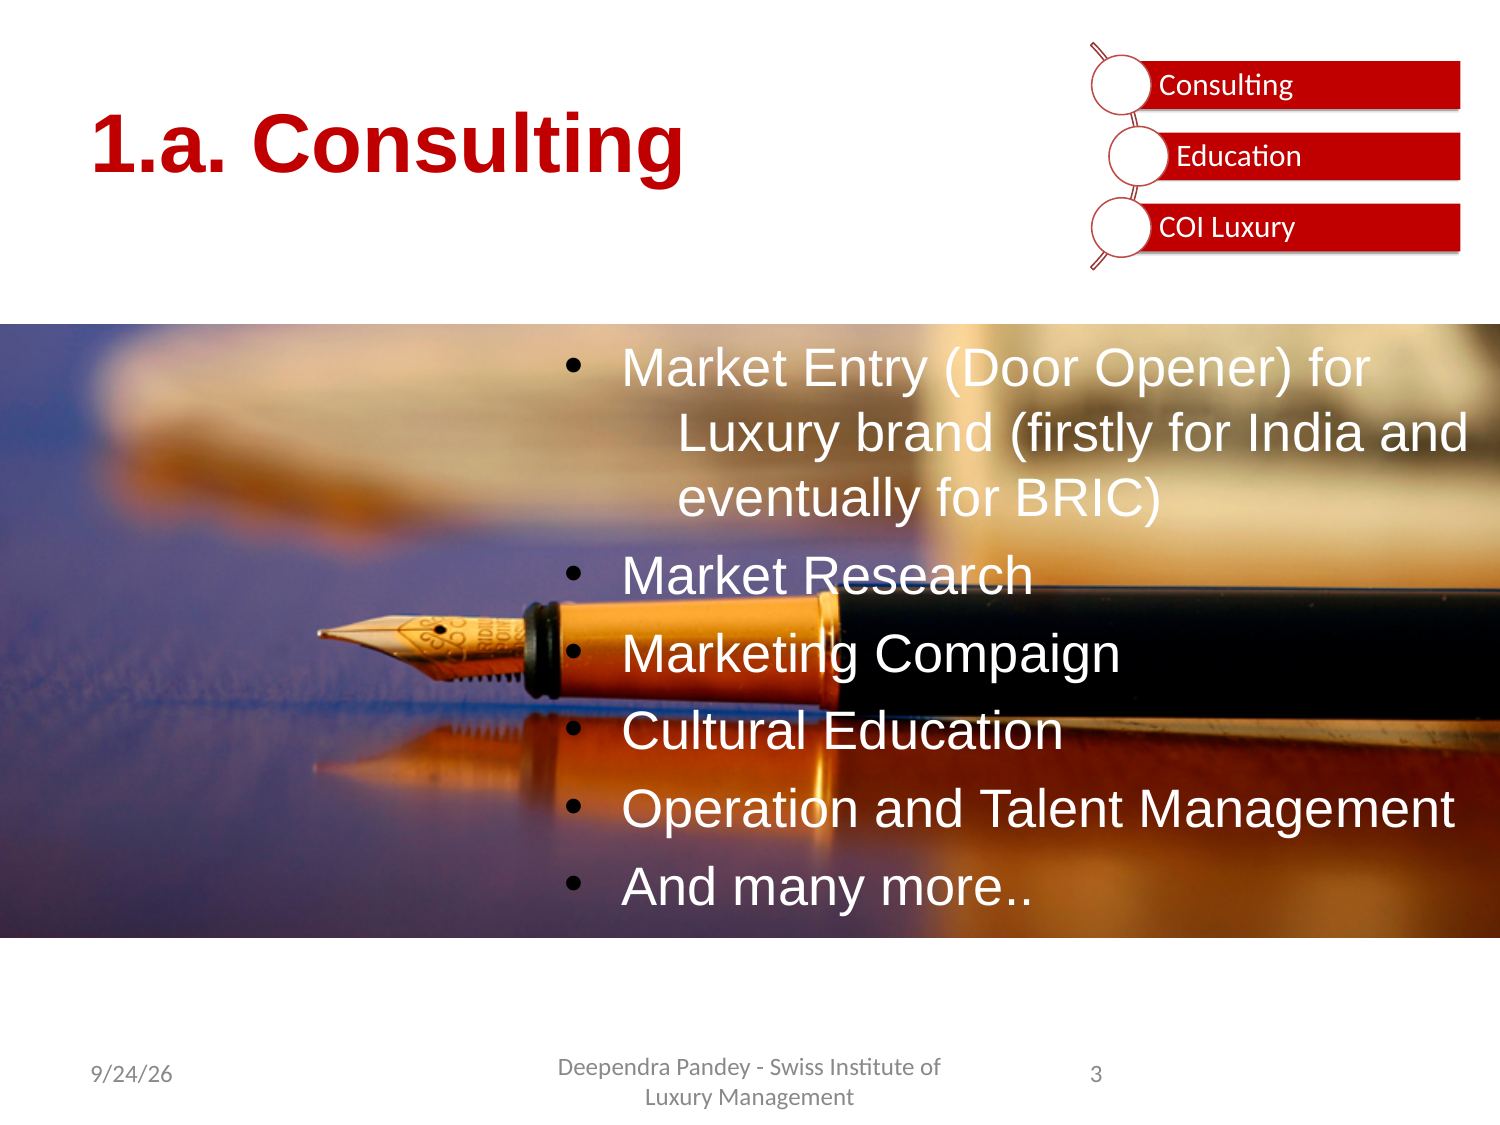

Consulting
Education
COI Luxury
# 1.a. Consulting
Market Entry (Door Opener) for Luxury brand (firstly for India and eventually for BRIC)
Market Research
Marketing Compaign
Cultural Education
Operation and Talent Management
And many more..
Deependra Pandey - Swiss Institute of Luxury Management